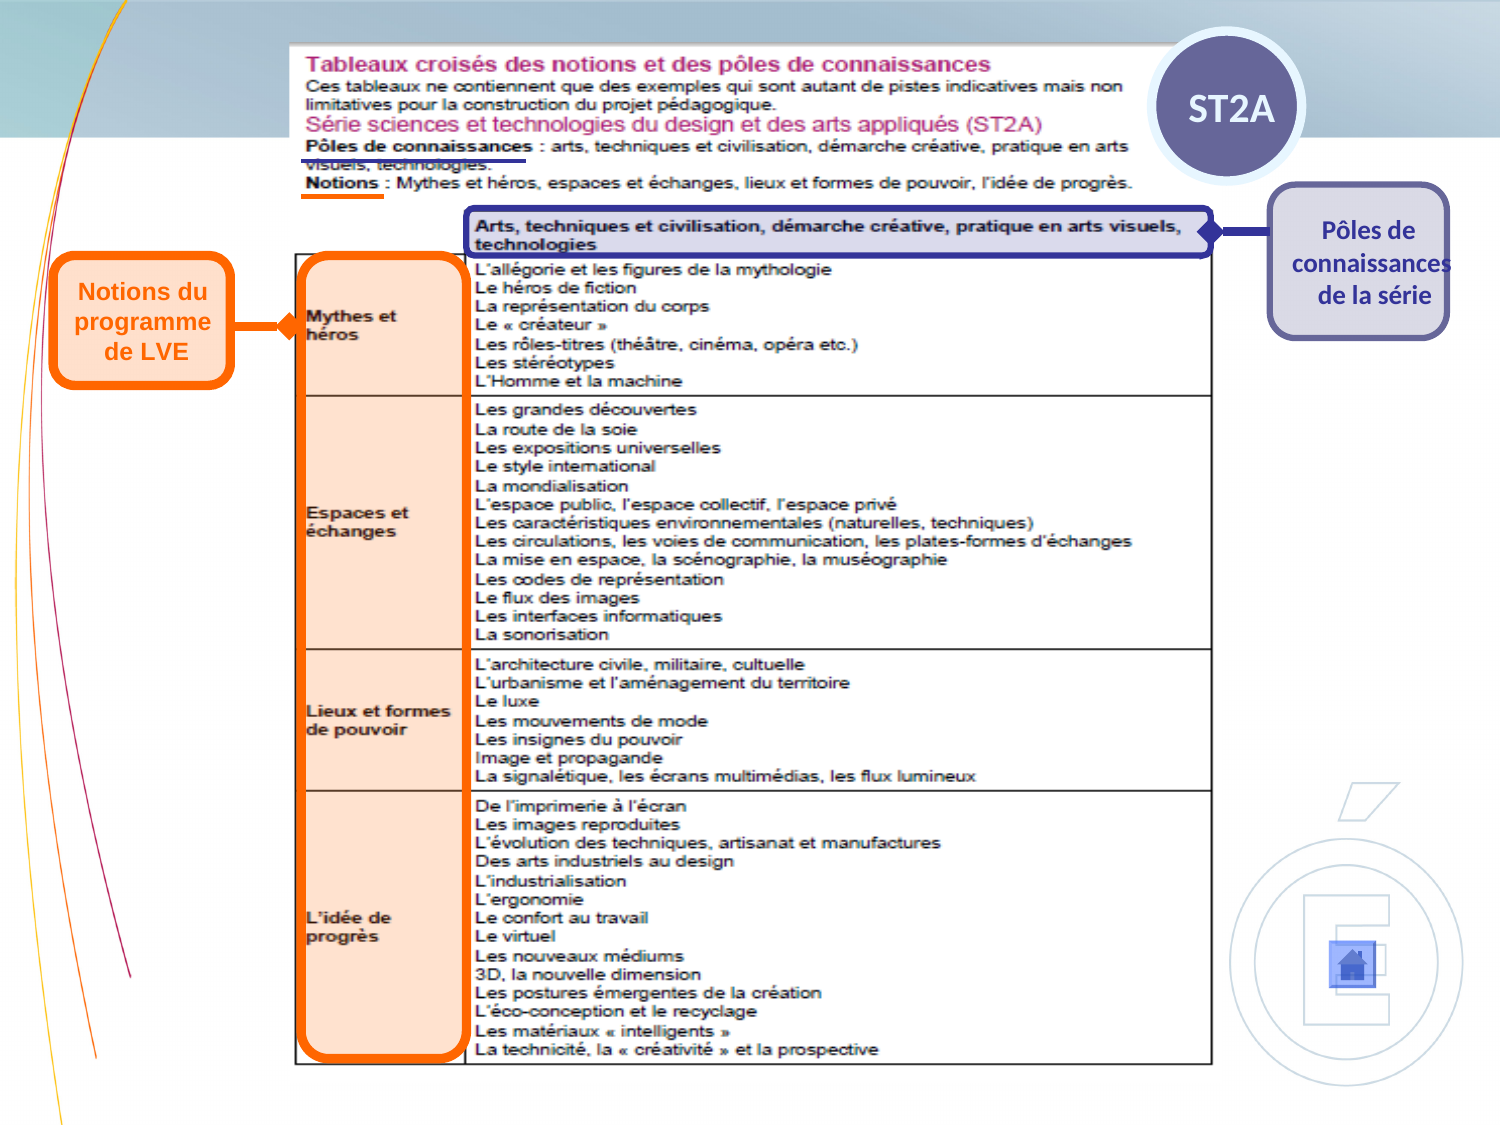

ST2A
#
Pôles de
connaissances
 de la série
Notions du
programme
de LVE